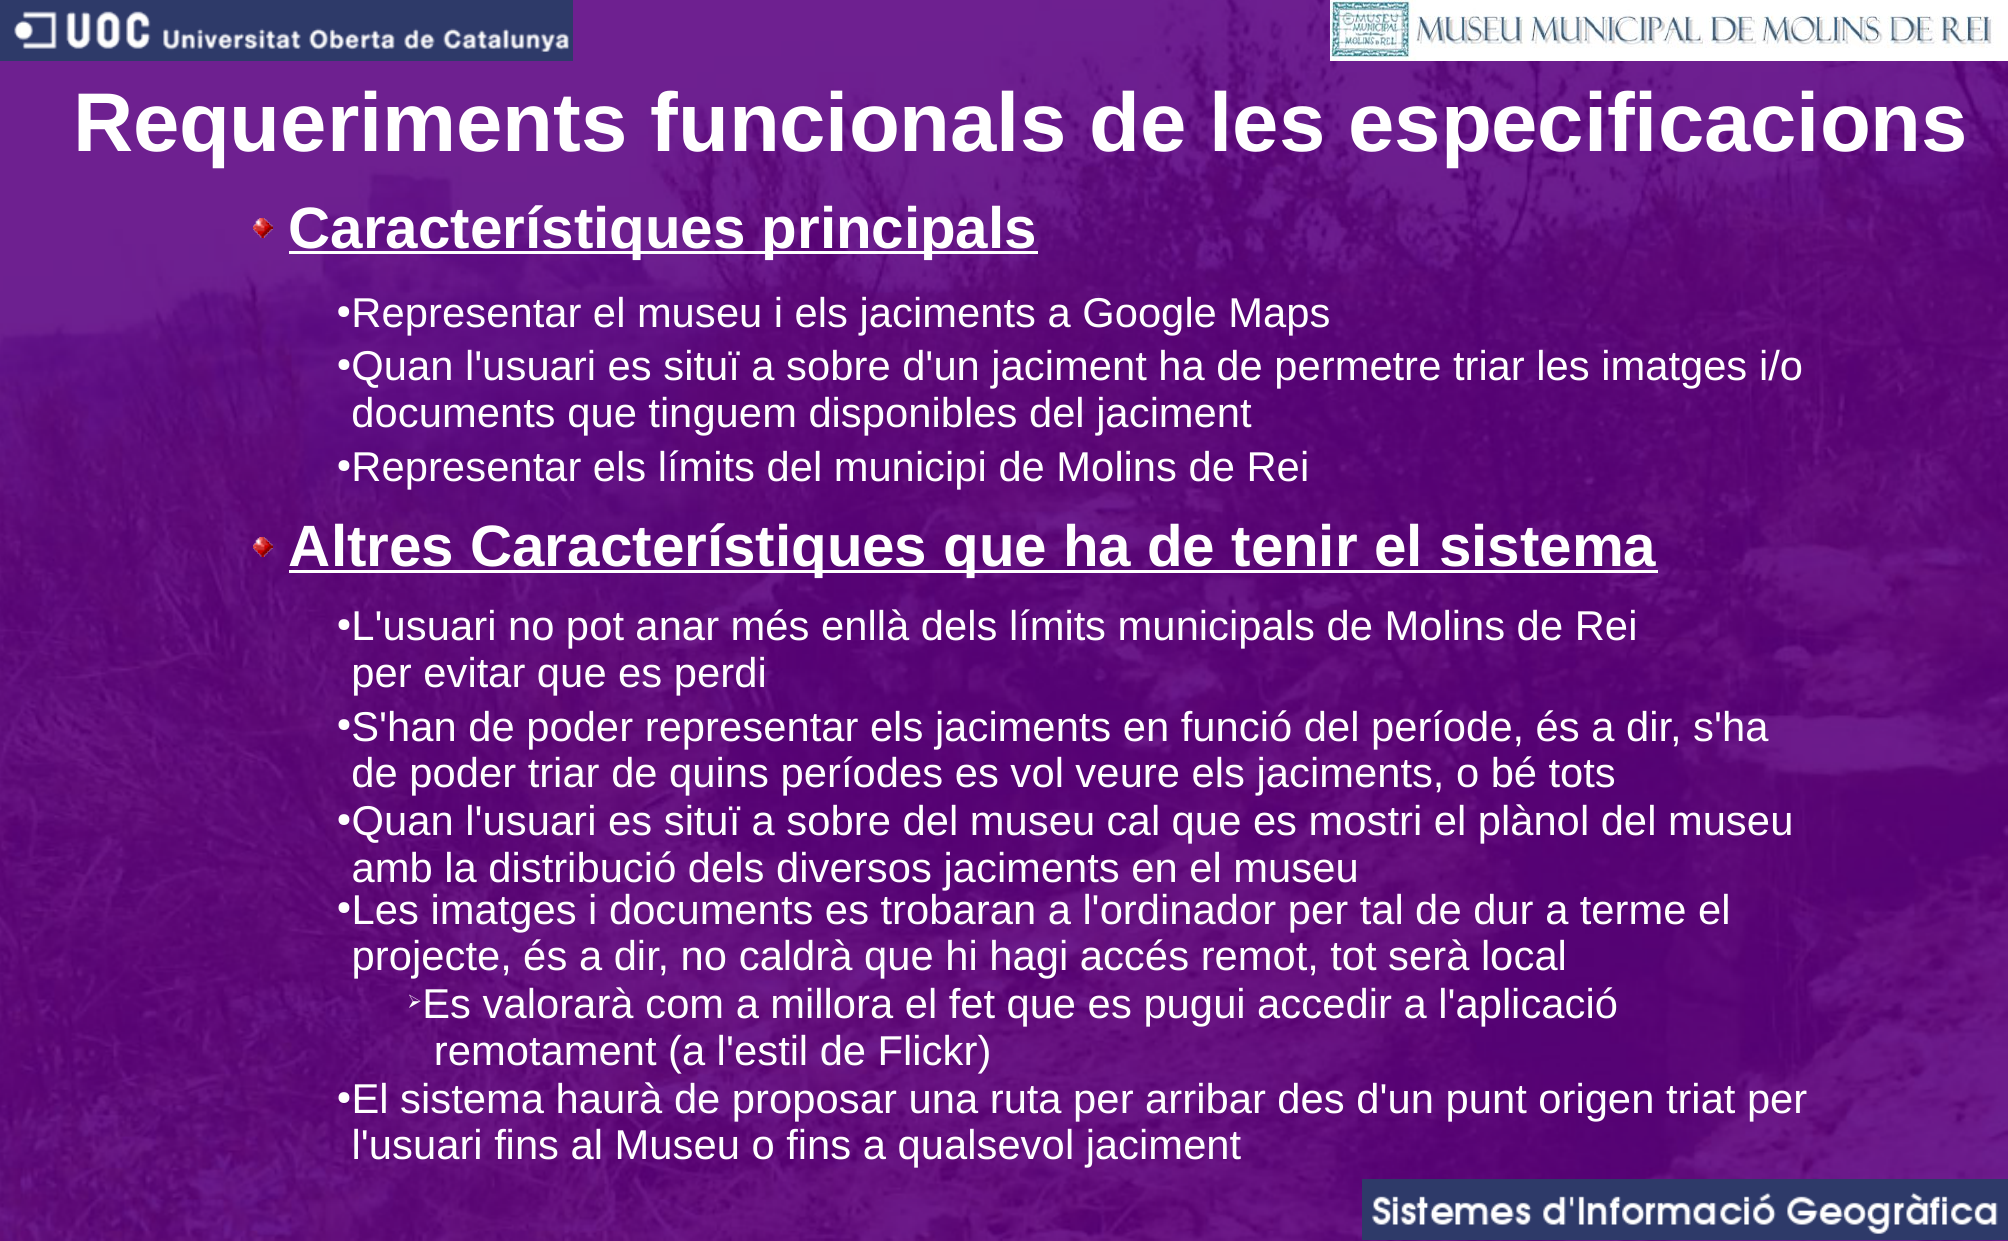

Requeriments funcionals de les especificacions
 Característiques principals
Representar el museu i els jaciments a Google Maps
Quan l'usuari es situï a sobre d'un jaciment ha de permetre triar les imatges i/o
documents que tinguem disponibles del jaciment
Representar els límits del municipi de Molins de Rei
 Altres Característiques que ha de tenir el sistema
L'usuari no pot anar més enllà dels límits municipals de Molins de Rei
per evitar que es perdi
S'han de poder representar els jaciments en funció del període, és a dir, s'ha
de poder triar de quins períodes es vol veure els jaciments, o bé tots
Quan l'usuari es situï a sobre del museu cal que es mostri el plànol del museu
amb la distribució dels diversos jaciments en el museu
Les imatges i documents es trobaran a l'ordinador per tal de dur a terme el
projecte, és a dir, no caldrà que hi hagi accés remot, tot serà local
Es valorarà com a millora el fet que es pugui accedir a l'aplicació
 remotament (a l'estil de Flickr)
El sistema haurà de proposar una ruta per arribar des d'un punt origen triat per
l'usuari fins al Museu o fins a qualsevol jaciment